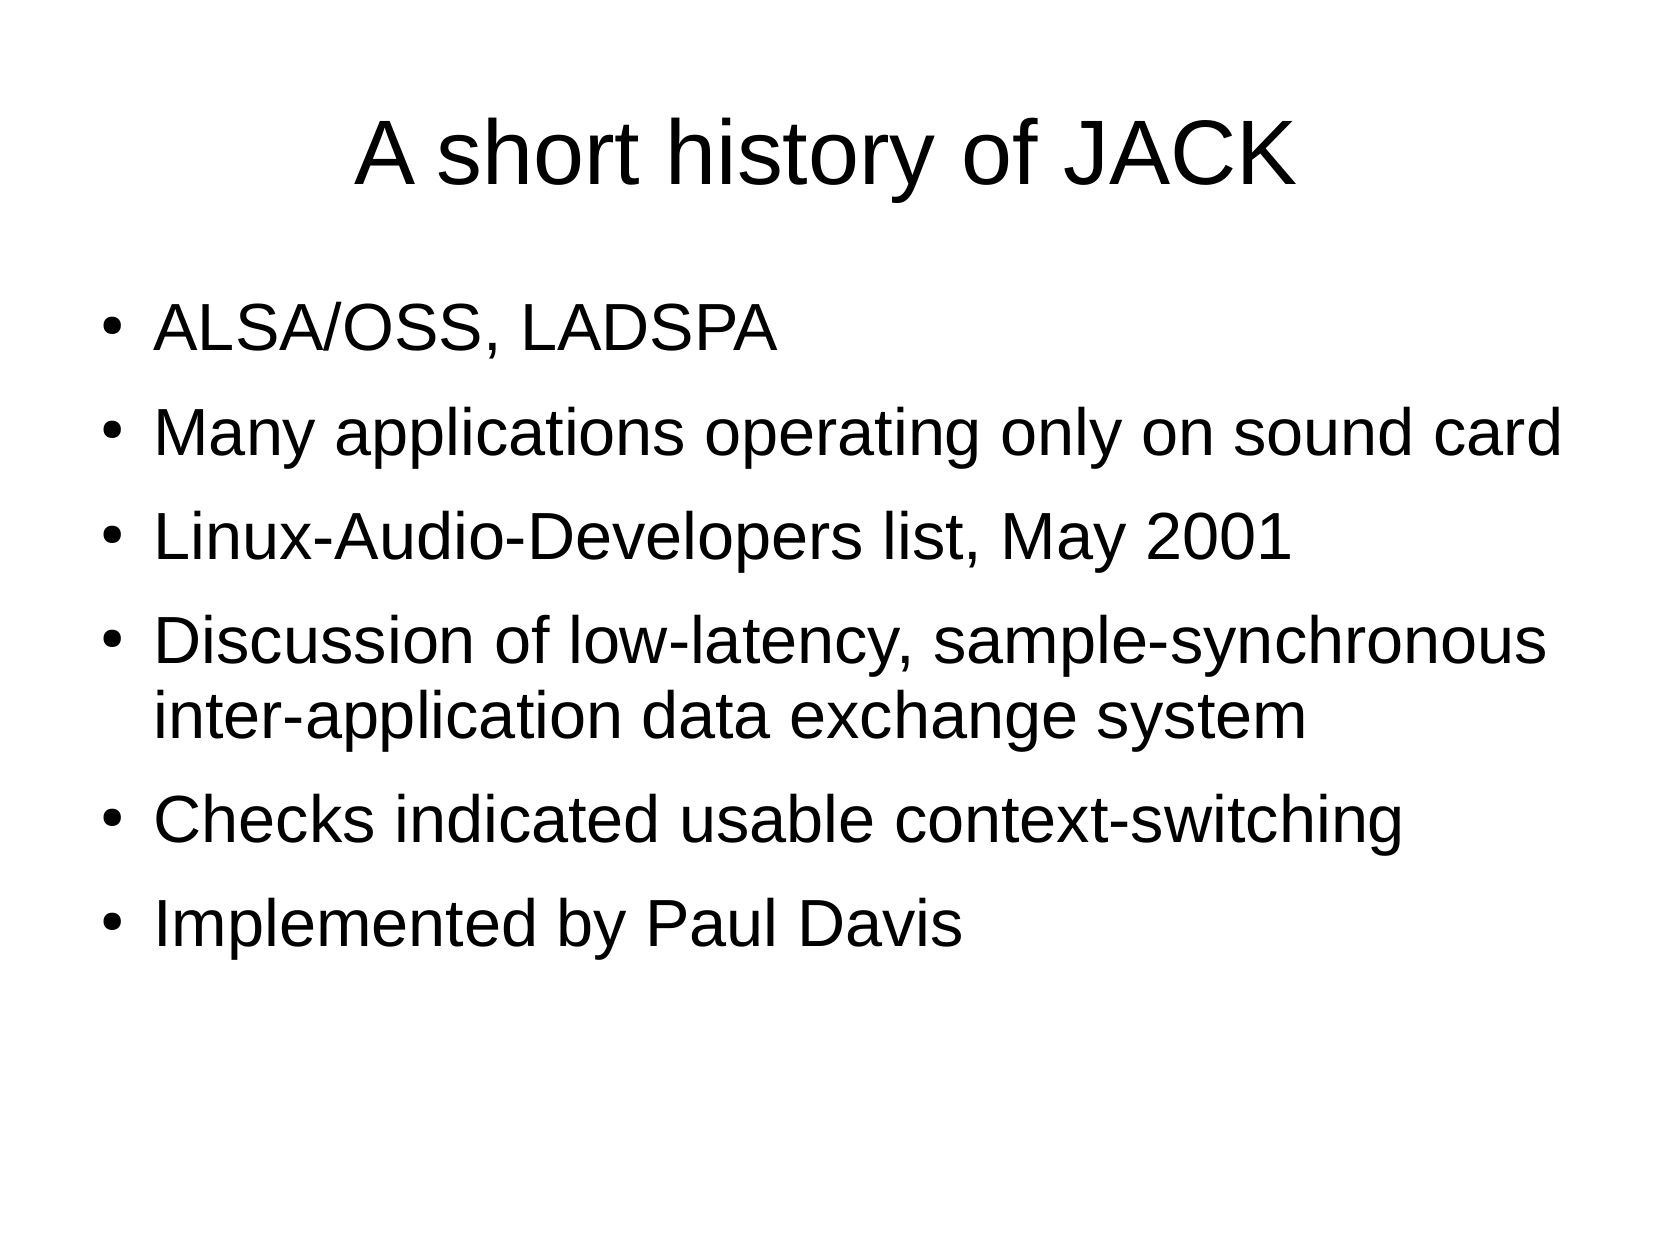

# A short history of JACK
ALSA/OSS, LADSPA
Many applications operating only on sound card
Linux-Audio-Developers list, May 2001
Discussion of low-latency, sample-synchronous inter-application data exchange system
Checks indicated usable context-switching
Implemented by Paul Davis